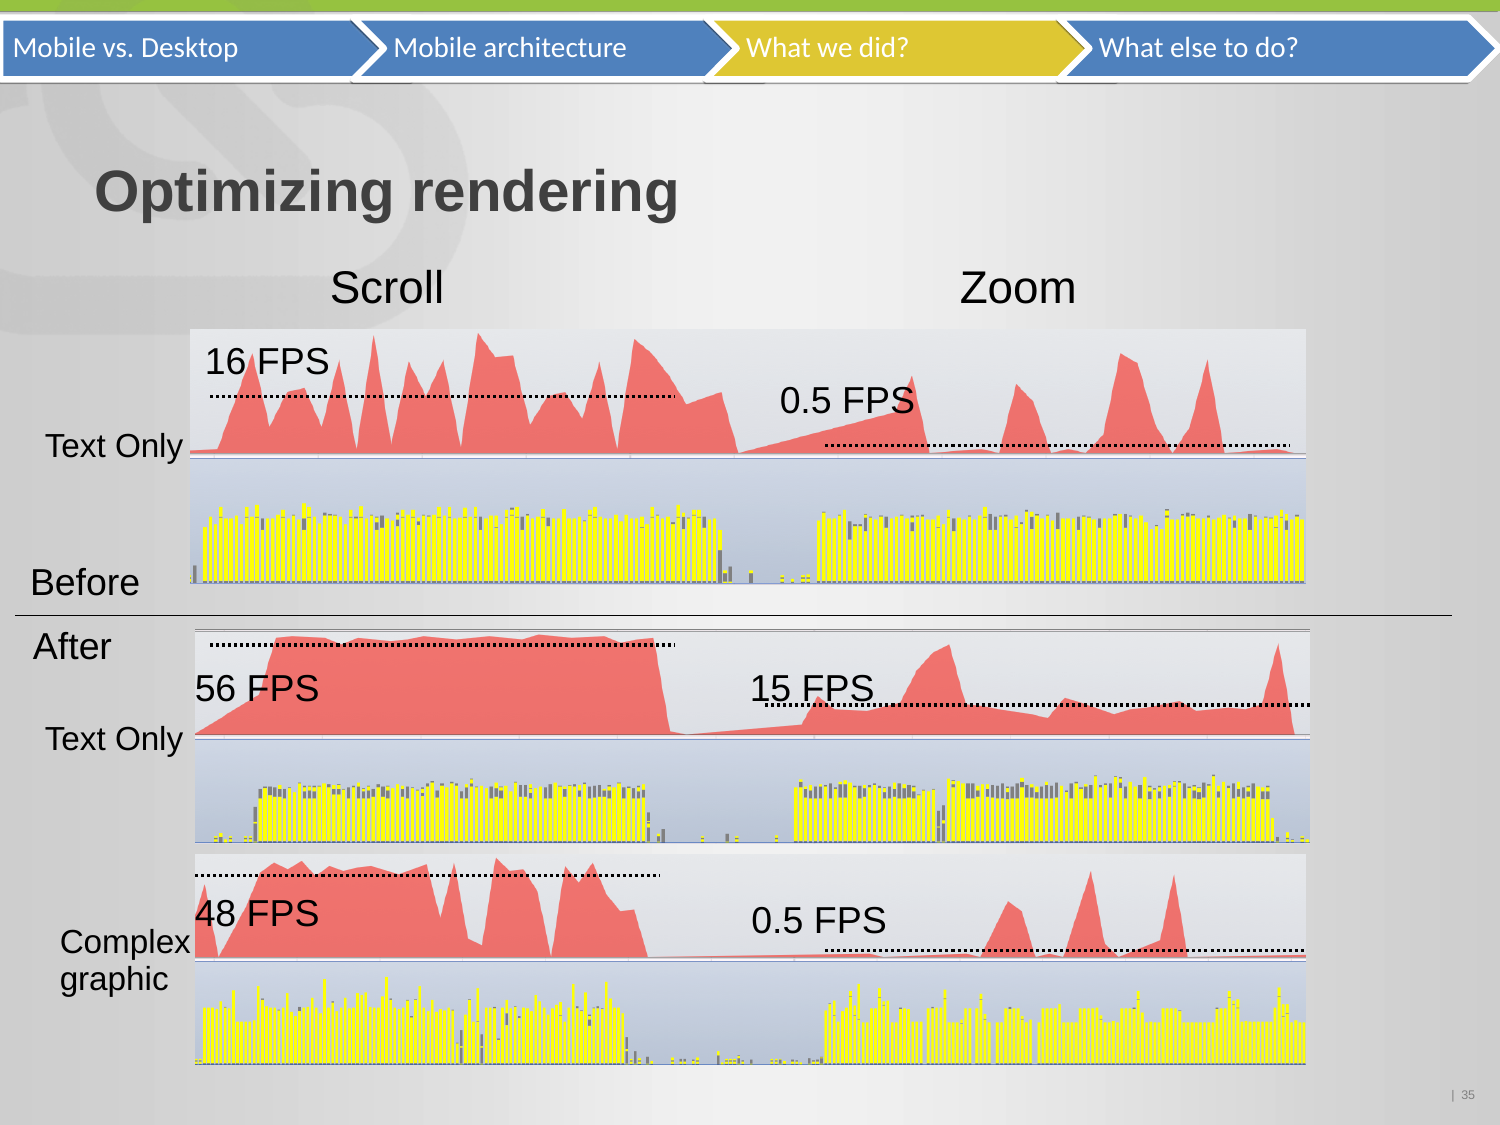

Mobile vs. Desktop
Mobile architecture
What we did?
What else to do?
# Optimizing rendering
Scroll
Zoom
16 FPS
0.5 FPS
Text Only
Before
After
56 FPS
15 FPS
Text Only
48 FPS
0.5 FPS
Complex graphic